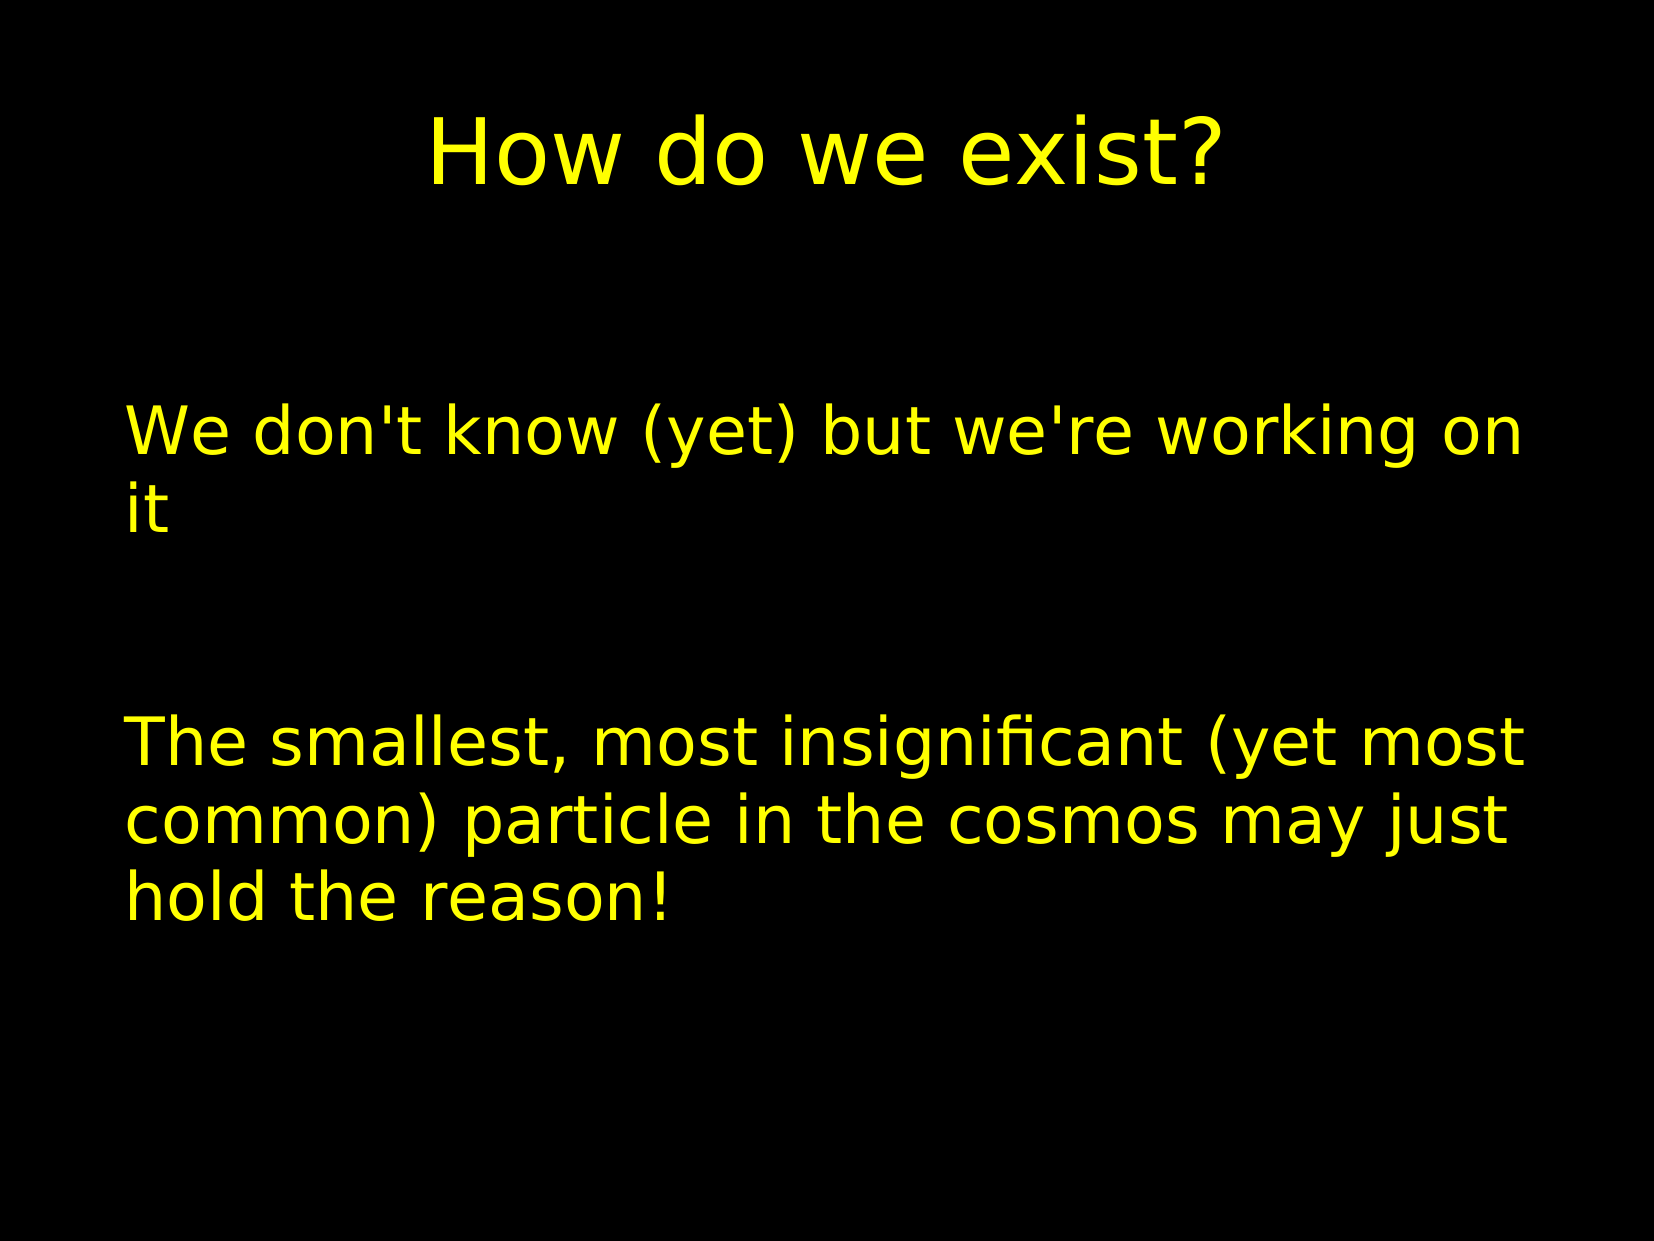

# How do we exist?
We don't know (yet) but we're working on
it
The smallest, most insignificant (yet most
common) particle in the cosmos may just
hold the reason!